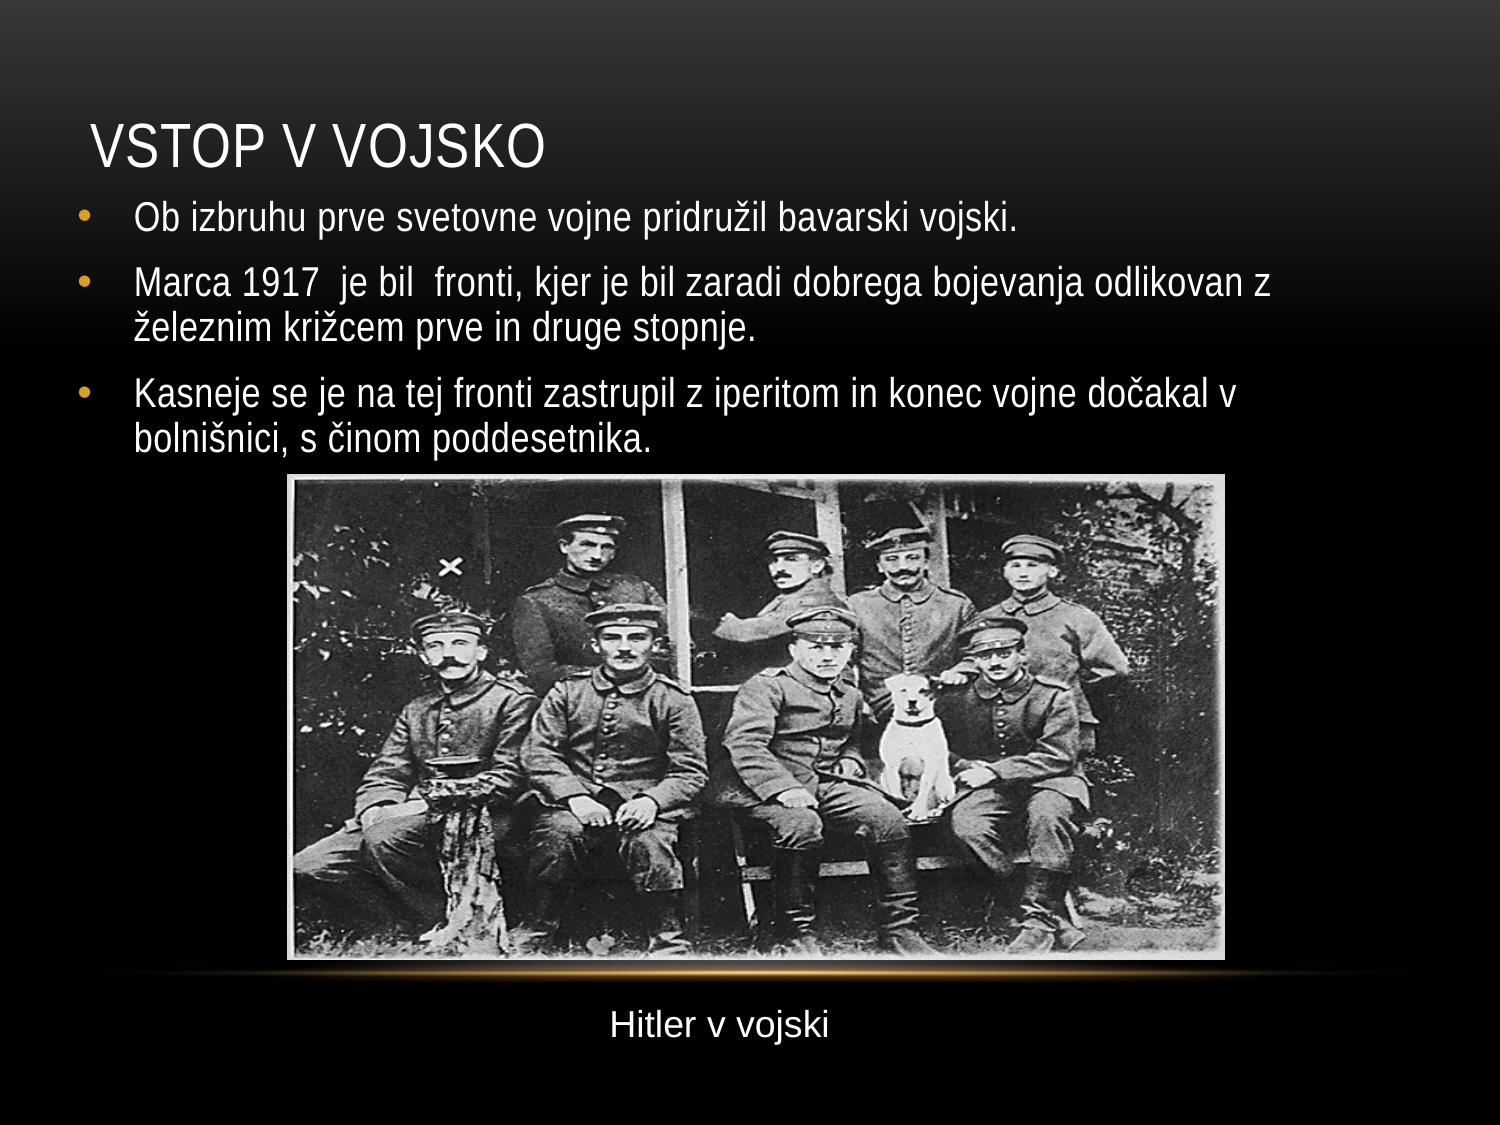

# Vstop v vojsko
Ob izbruhu prve svetovne vojne pridružil bavarski vojski.
Marca 1917 je bil fronti, kjer je bil zaradi dobrega bojevanja odlikovan z železnim križcem prve in druge stopnje.
Kasneje se je na tej fronti zastrupil z iperitom in konec vojne dočakal v bolnišnici, s činom poddesetnika.
 Hitler v vojski